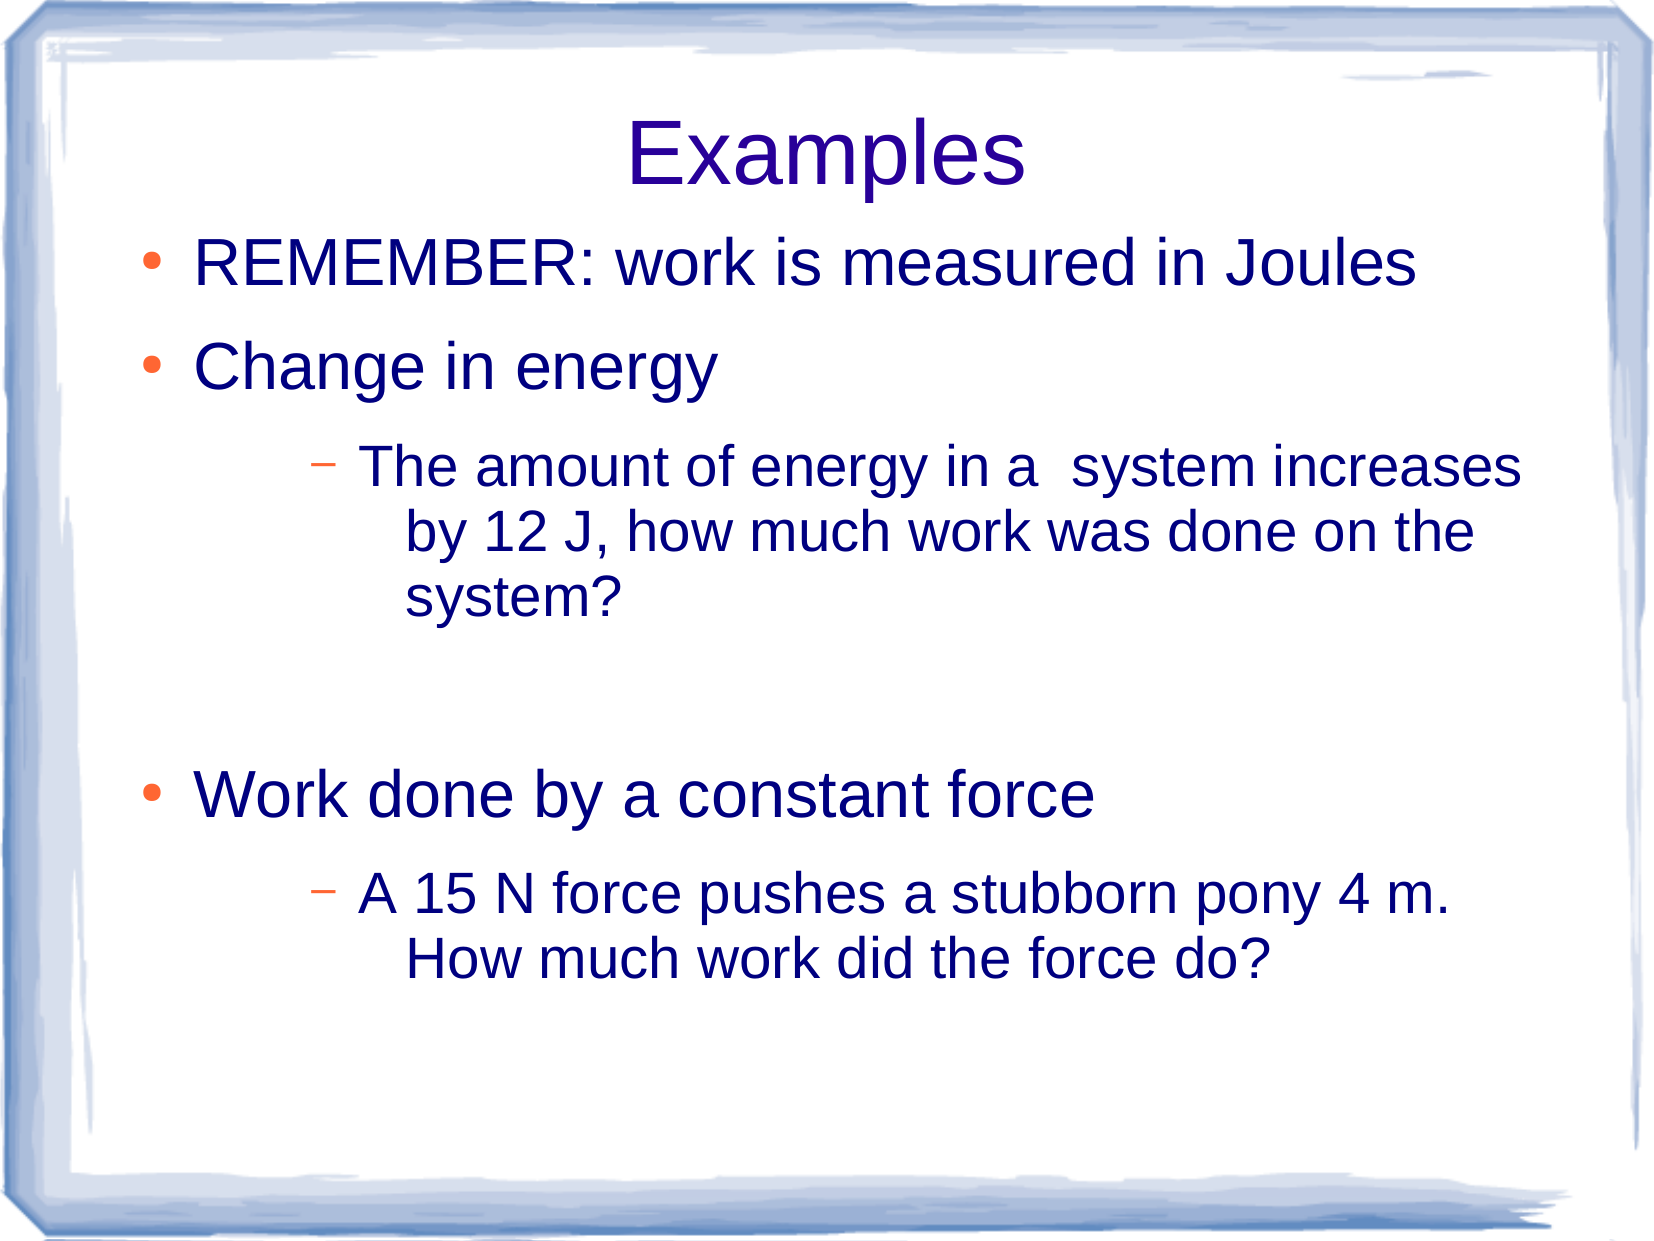

# Examples
REMEMBER: work is measured in Joules
Change in energy
The amount of energy in a system increases by 12 J, how much work was done on the system?
Work done by a constant force
A 15 N force pushes a stubborn pony 4 m. How much work did the force do?